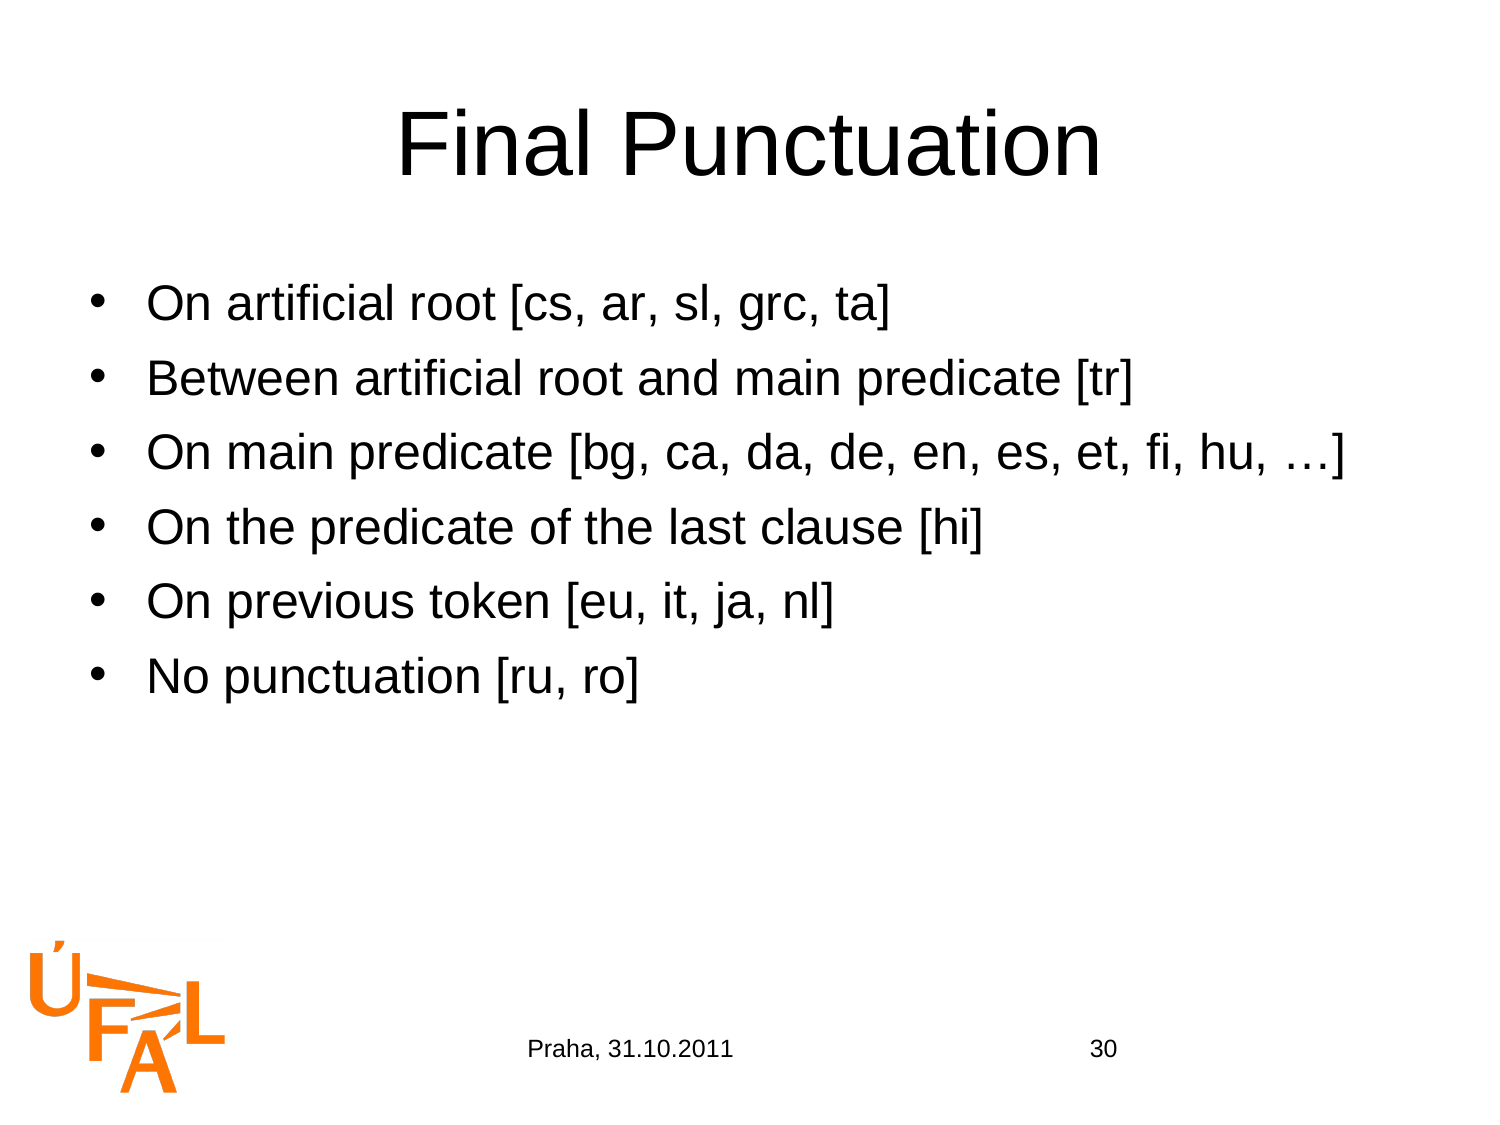

# Final Punctuation
On artificial root [cs, ar, sl, grc, ta]
Between artificial root and main predicate [tr]
On main predicate [bg, ca, da, de, en, es, et, fi, hu, …]
On the predicate of the last clause [hi]
On previous token [eu, it, ja, nl]
No punctuation [ru, ro]
Praha, 31.10.2011
30